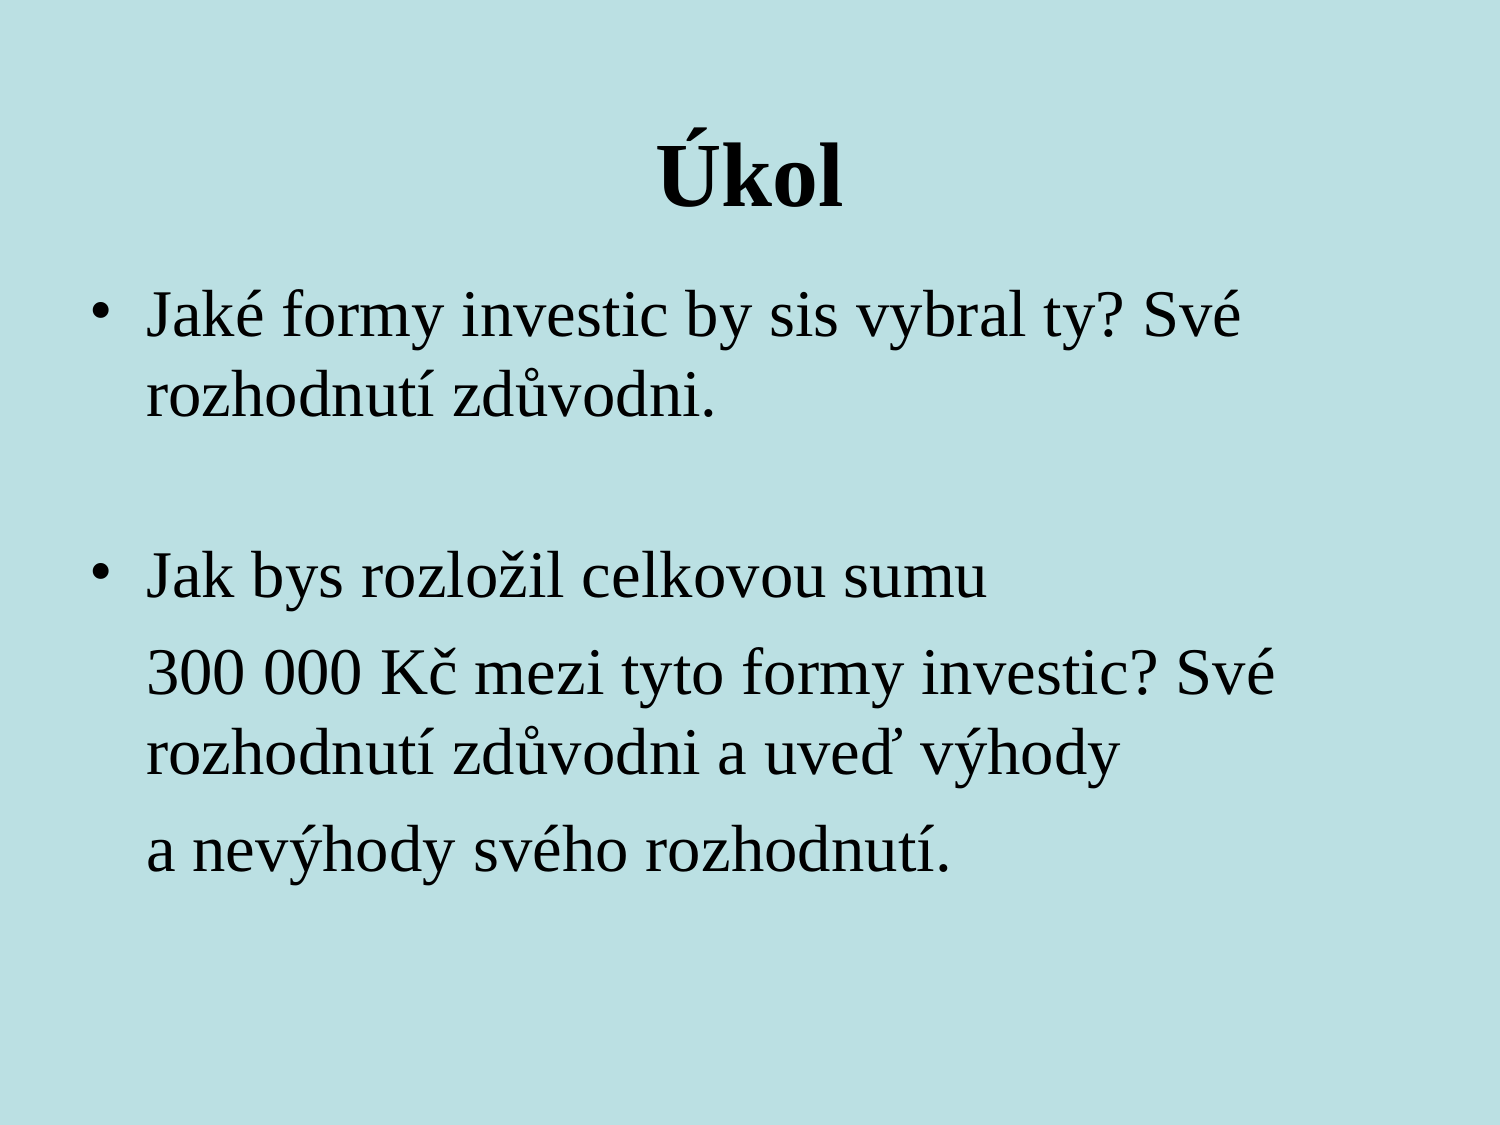

# Úkol
Jaké formy investic by sis vybral ty? Své rozhodnutí zdůvodni.
Jak bys rozložil celkovou sumu
	300 000 Kč mezi tyto formy investic? Své rozhodnutí zdůvodni a uveď výhody
	a nevýhody svého rozhodnutí.